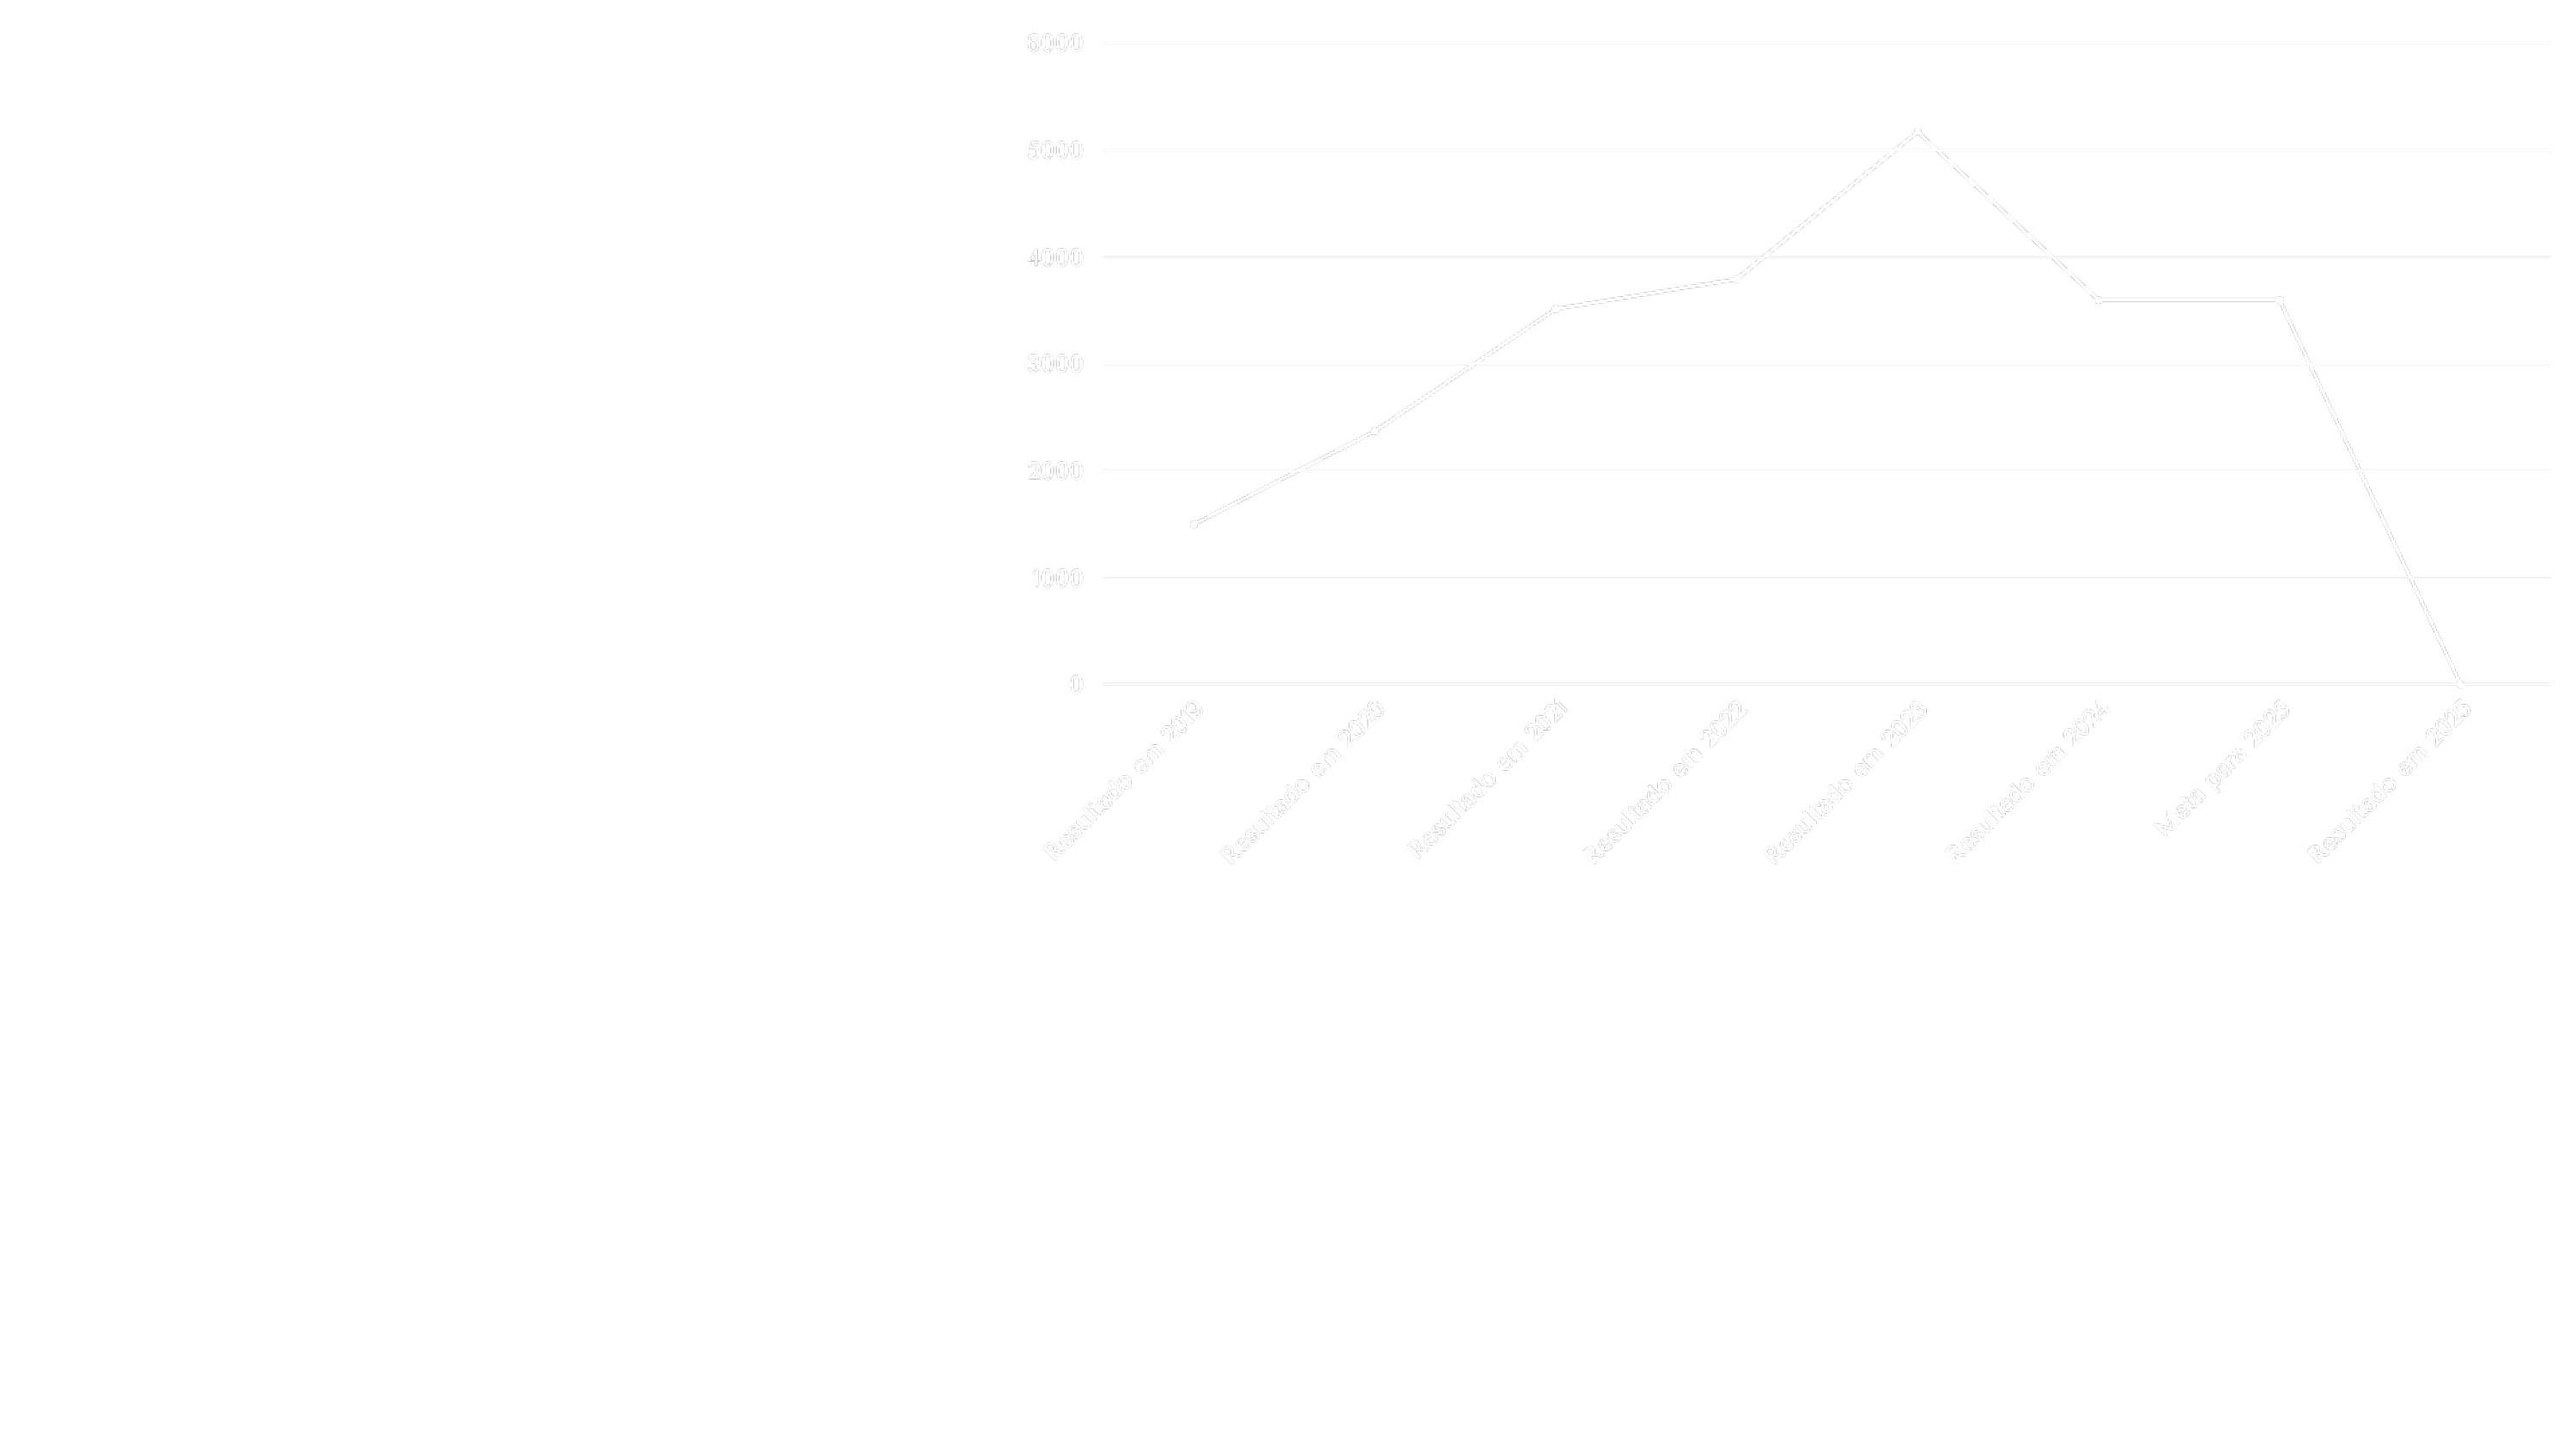

Indicador - Gasto Relativo com Manutenção por Veículo – GRMV
Unidade de medida: R$ / Número de veículos.
Definição da Meta: Manter a despesa total realizada no ano de 2024 com manutenção de veículos em relação à quantidade total de veículos.
Resultado em 2019 - 1.496,86
Resultado em 2020 - 2.370,78
Resultado em 2021 - 3.514,37
Resultado em 2022 - 3.795,15
Resultado em 2023 - 5.173,52
Resultado em 2024 - 3.595,76
Meta para 2025 - 3.595,76
Resultado em 2025 - 0